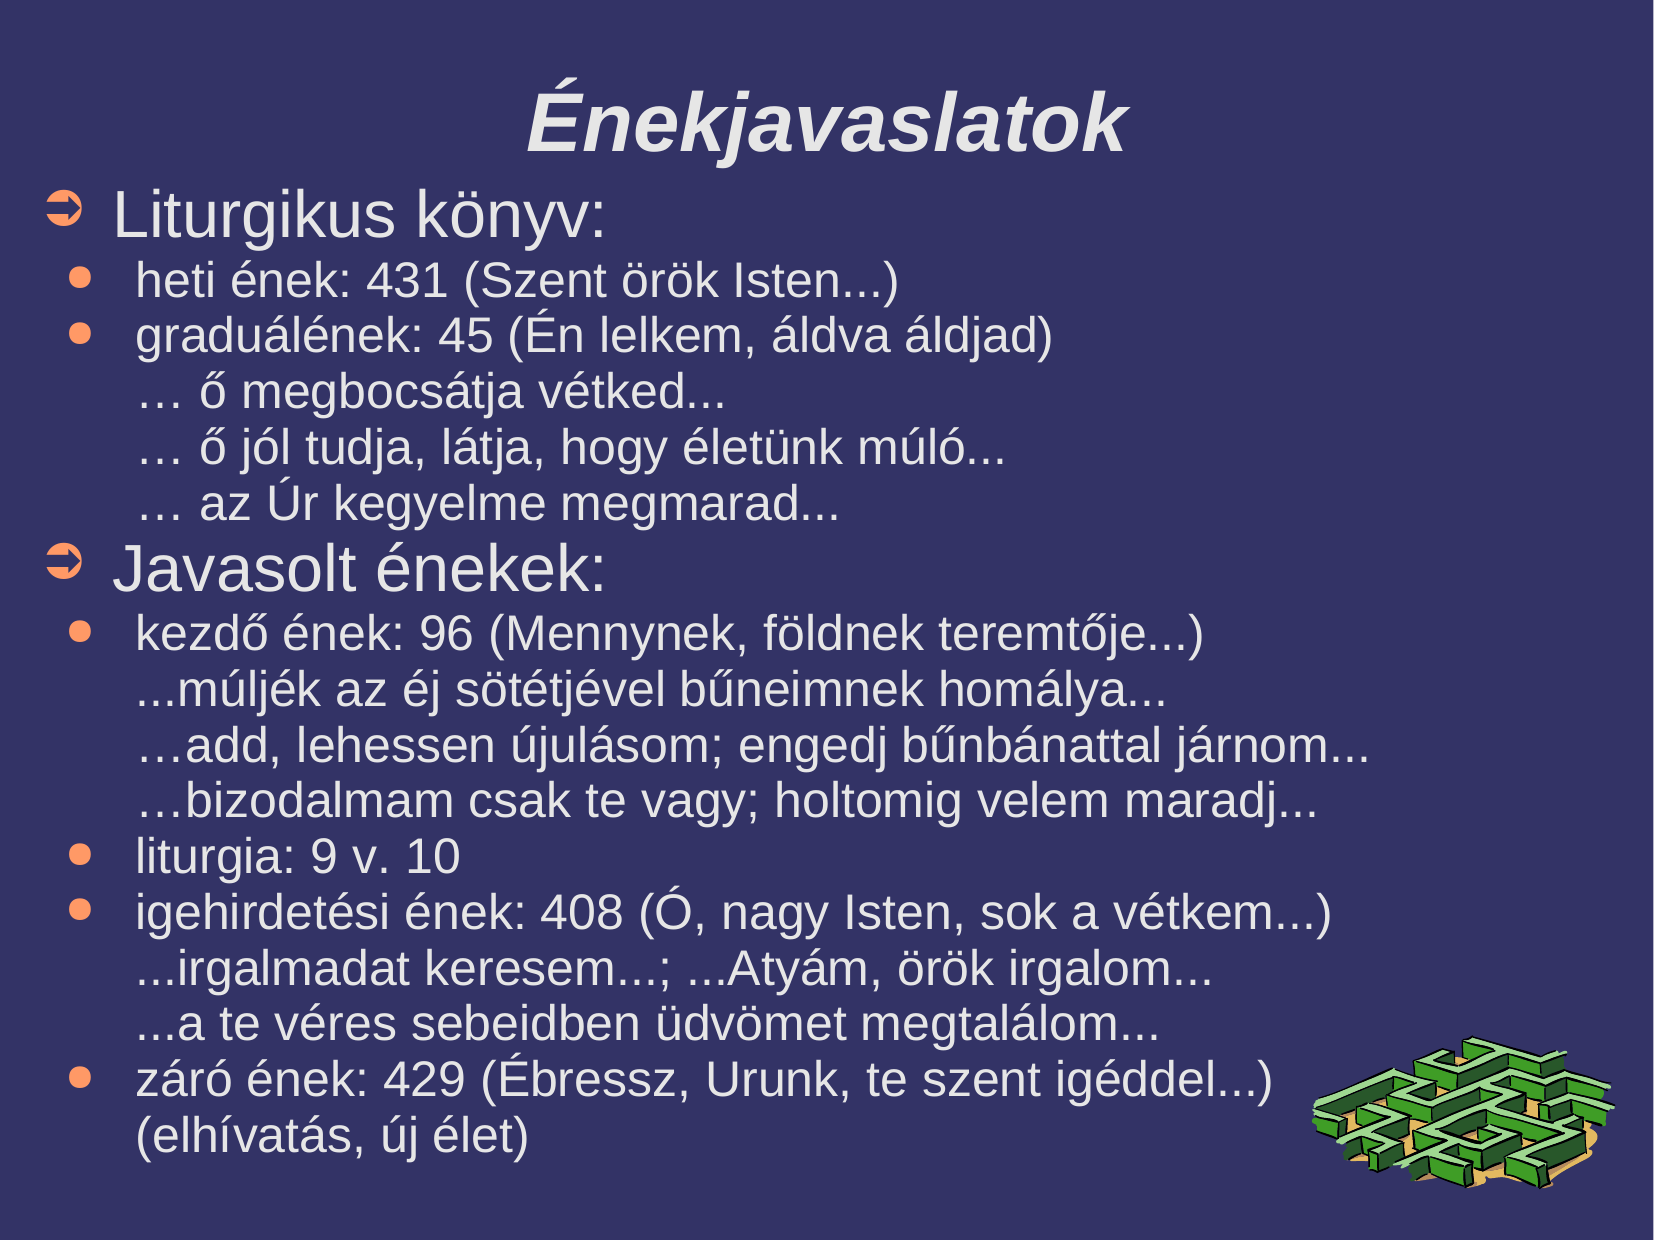

# Énekjavaslatok
Liturgikus könyv:
heti ének: 431 (Szent örök Isten...)
graduálének: 45 (Én lelkem, áldva áldjad)
… ő megbocsátja vétked...
… ő jól tudja, látja, hogy életünk múló...
… az Úr kegyelme megmarad...
Javasolt énekek:
kezdő ének: 96 (Mennynek, földnek teremtője...)
...múljék az éj sötétjével bűneimnek homálya...
…add, lehessen újulásom; engedj bűnbánattal járnom...
…bizodalmam csak te vagy; holtomig velem maradj...
liturgia: 9 v. 10
igehirdetési ének: 408 (Ó, nagy Isten, sok a vétkem...)
...irgalmadat keresem...; ...Atyám, örök irgalom...
...a te véres sebeidben üdvömet megtalálom...
záró ének: 429 (Ébressz, Urunk, te szent igéddel...)
(elhívatás, új élet)